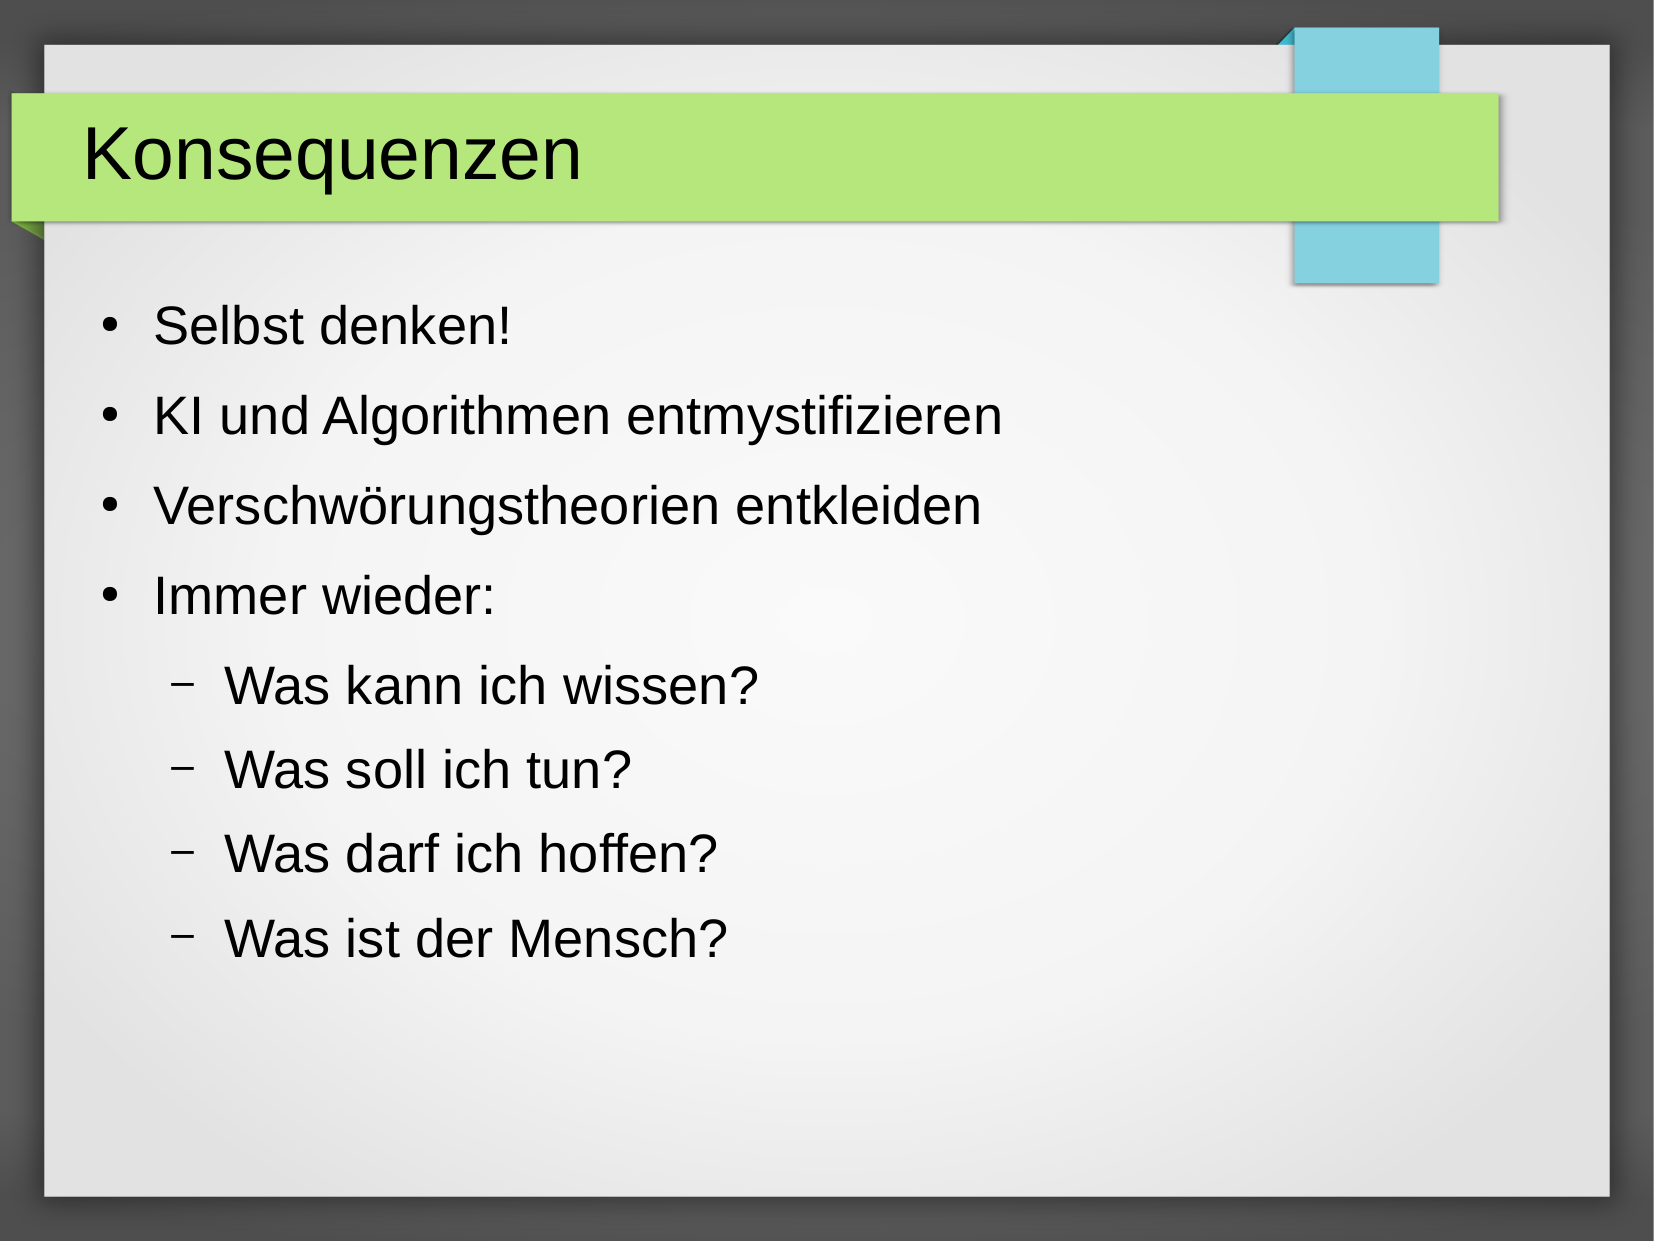

# Konsequenzen
Selbst denken!
KI und Algorithmen entmystifizieren
Verschwörungstheorien entkleiden
Immer wieder:
Was kann ich wissen?
Was soll ich tun?
Was darf ich hoffen?
Was ist der Mensch?